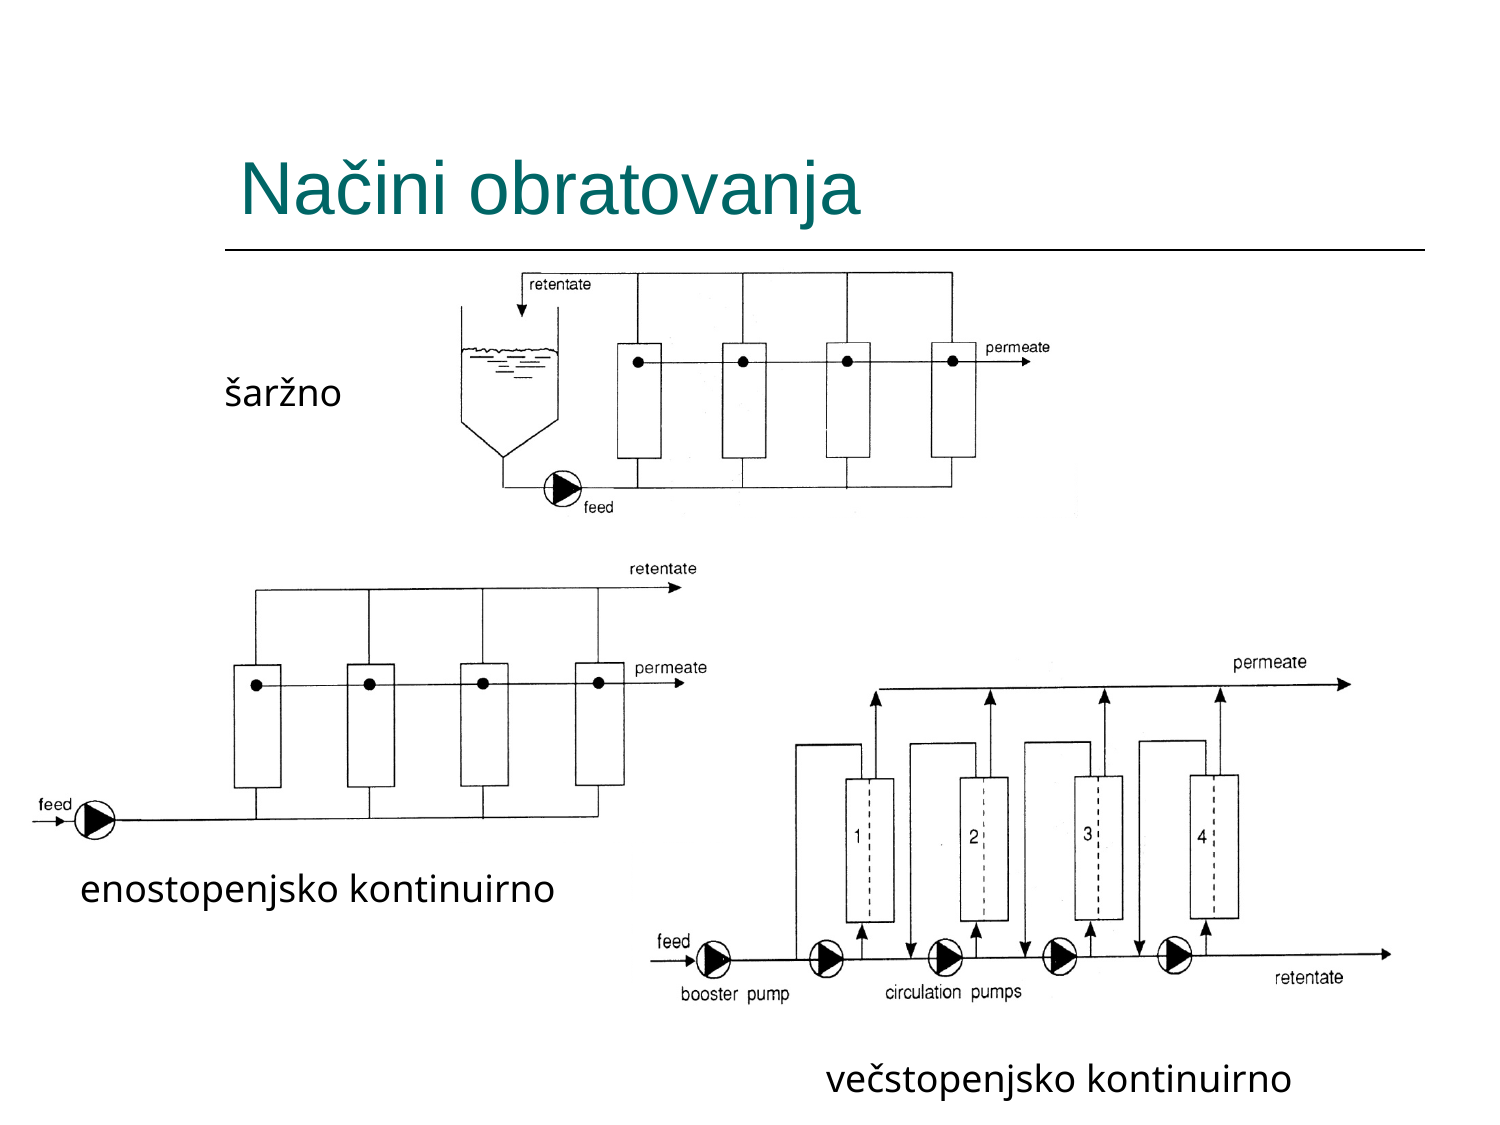

# Načini obratovanja
šaržno
enostopenjsko kontinuirno
večstopenjsko kontinuirno